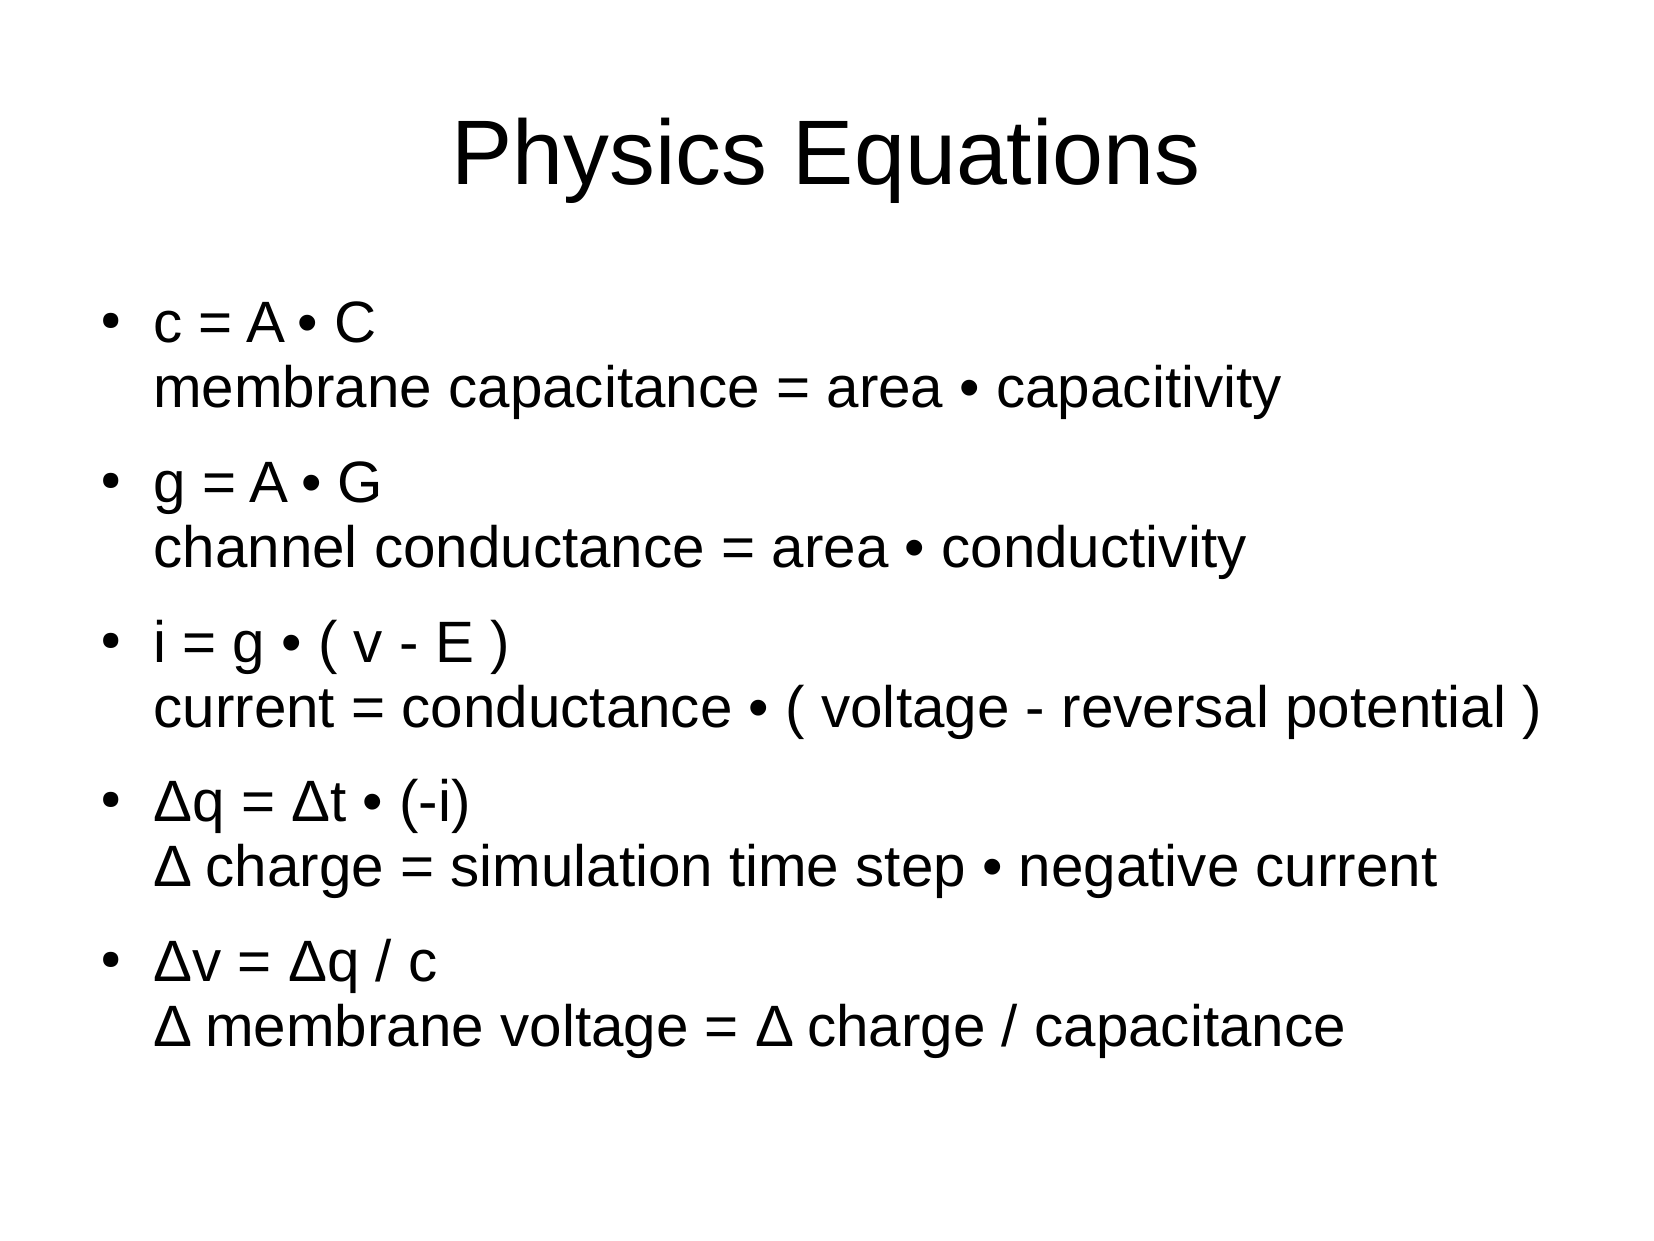

# Physics Equations
c = A • C
membrane capacitance = area • capacitivity
g = A • G
channel conductance = area • conductivity
i = g • ( v - E )
current = conductance • ( voltage - reversal potential )
Δq = Δt • (-i)
Δ charge = simulation time step • negative current
Δv = Δq / c
Δ membrane voltage = Δ charge / capacitance